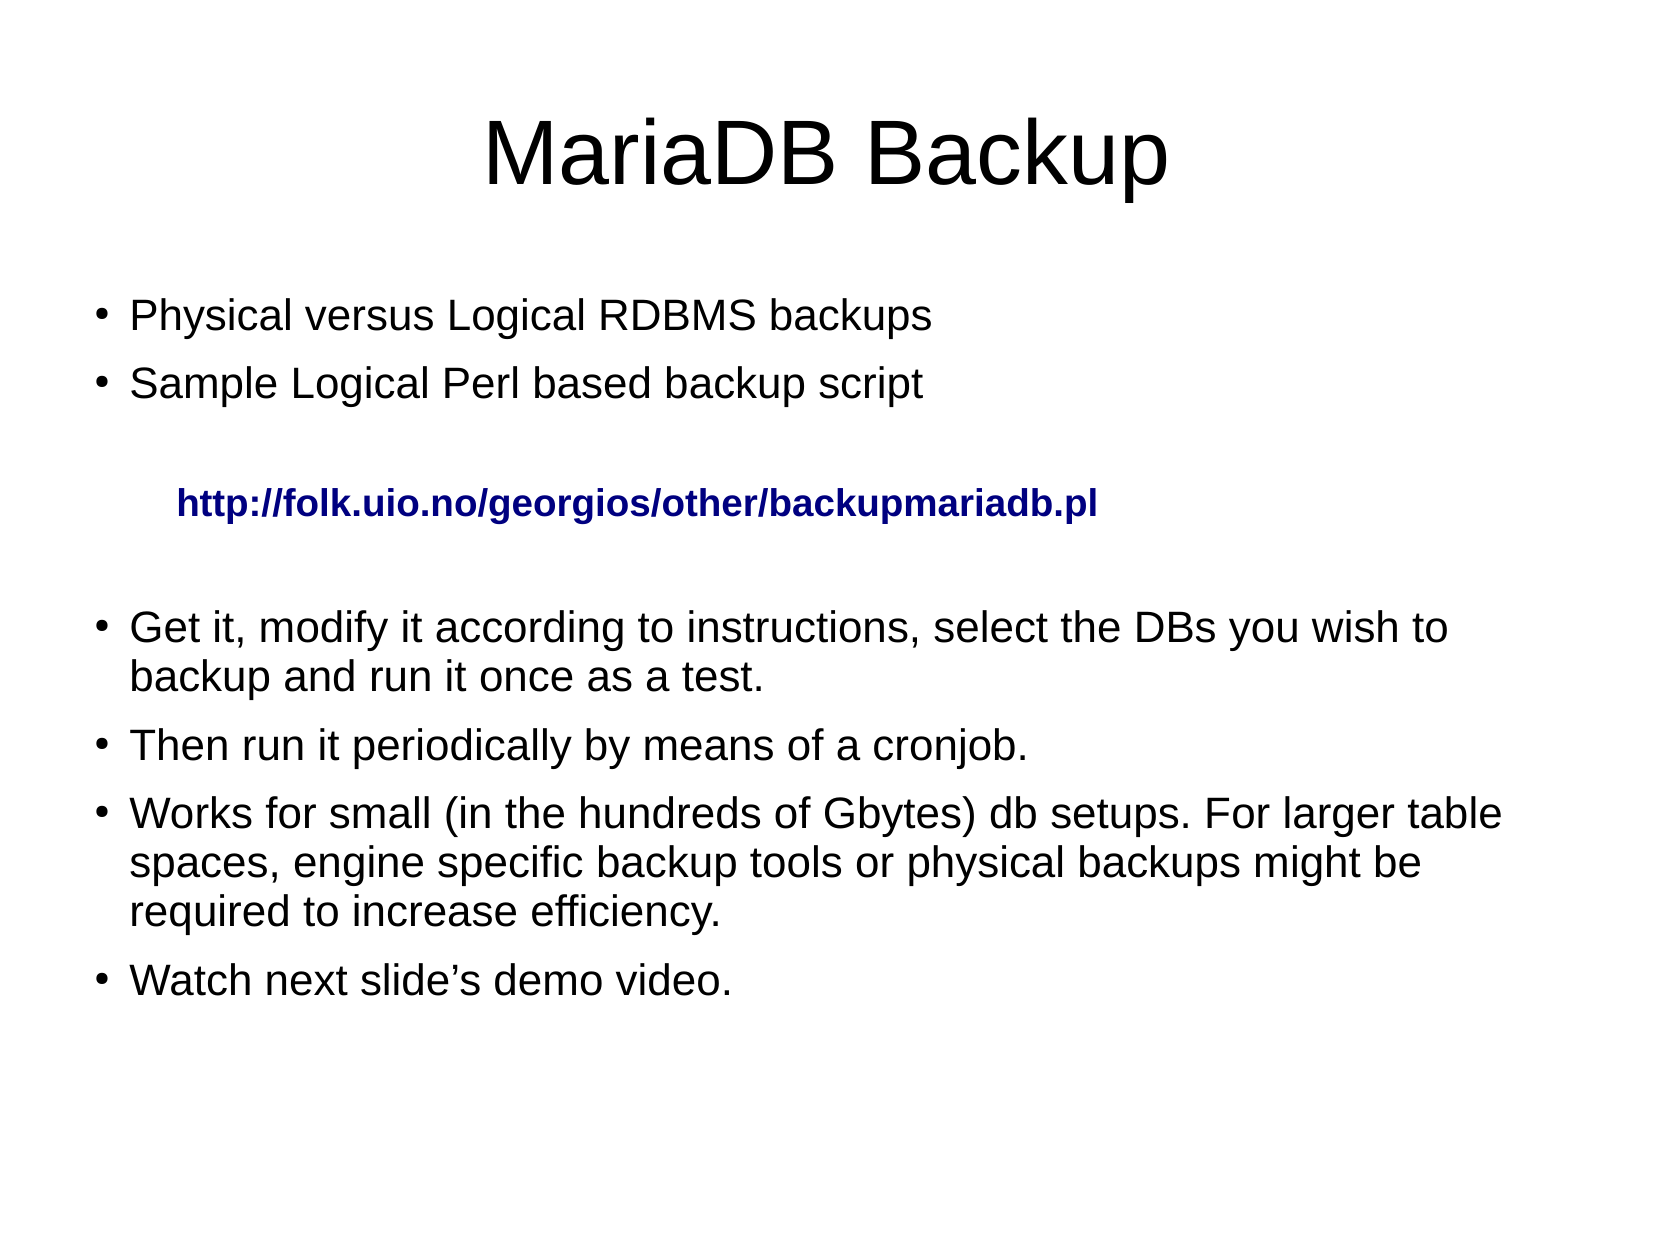

# MariaDB Backup
Physical versus Logical RDBMS backups
Sample Logical Perl based backup script
http://folk.uio.no/georgios/other/backupmariadb.pl
Get it, modify it according to instructions, select the DBs you wish to backup and run it once as a test.
Then run it periodically by means of a cronjob.
Works for small (in the hundreds of Gbytes) db setups. For larger table spaces, engine specific backup tools or physical backups might be required to increase efficiency.
Watch next slide’s demo video.